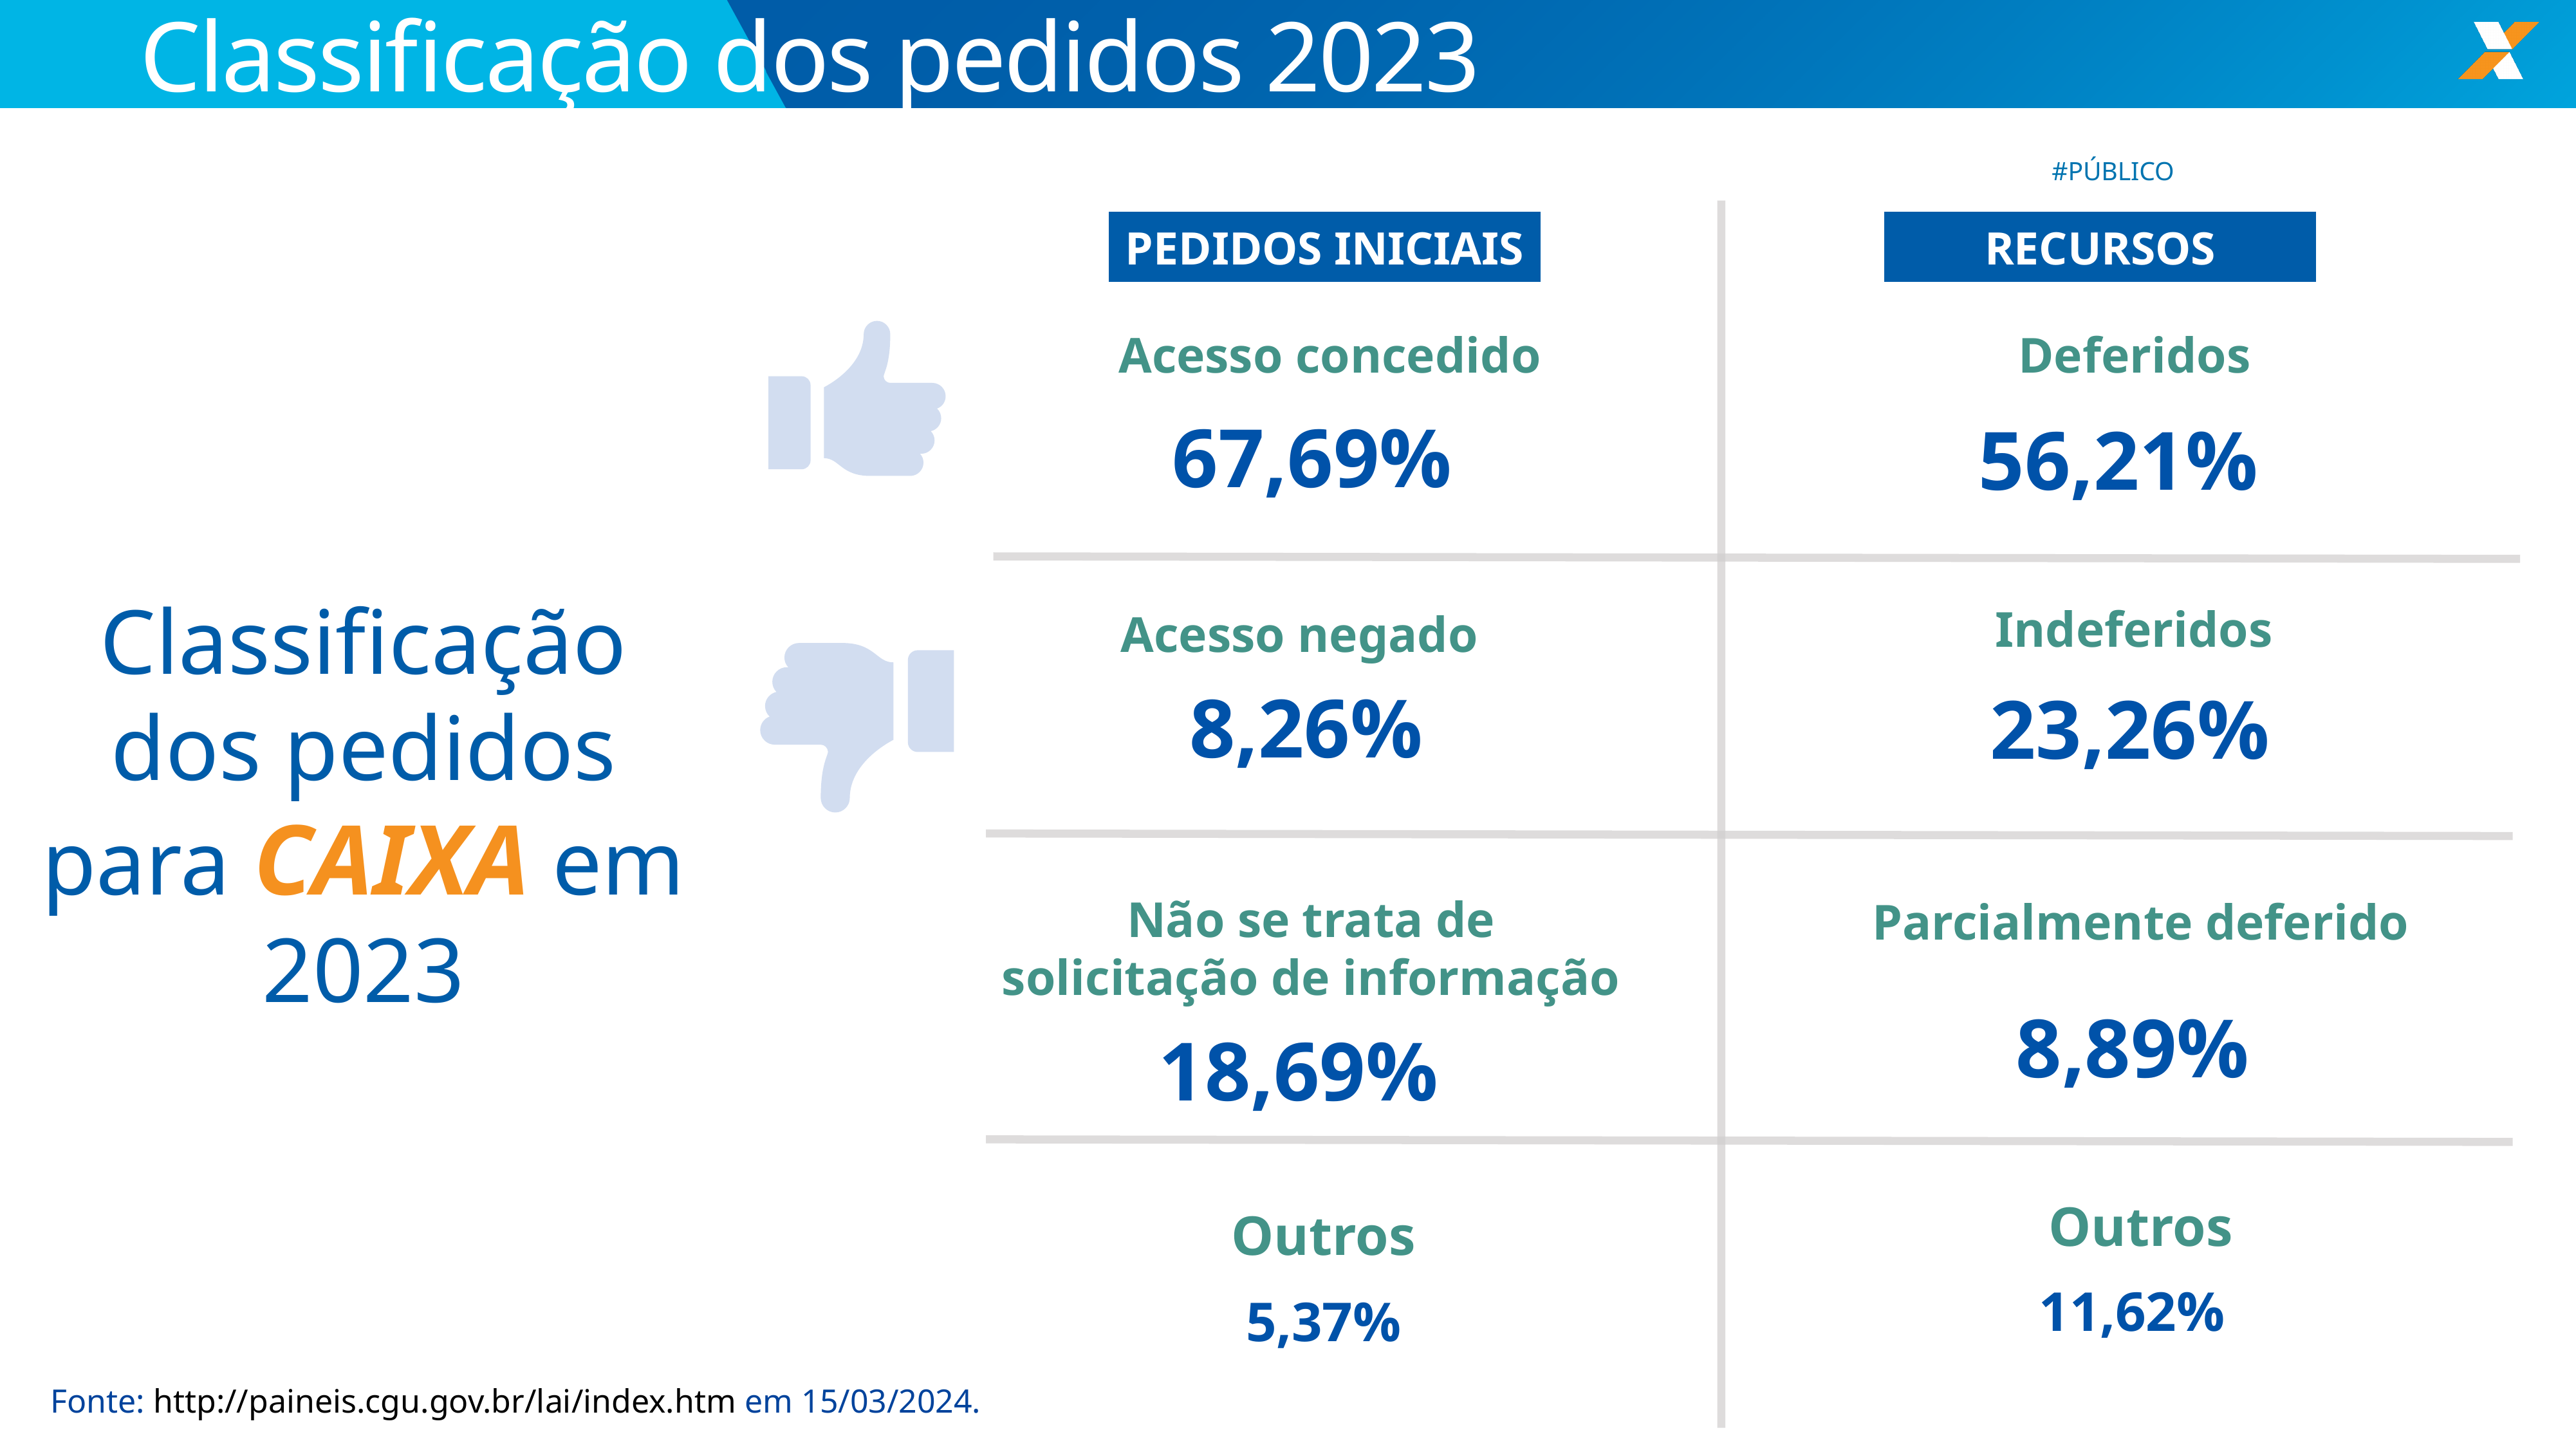

Classificação dos pedidos 2023
#PÚBLICO
PEDIDOS INICIAIS
RECURSOS
Acesso concedido
Deferidos
67,69%
56,21%
Classificação dos pedidos para CAIXA em 2023
Indeferidos
Acesso negado
8,26%
23,26%
Não se trata de solicitação de informação
Parcialmente deferido
8,89%
18,69%
Outros
Outros
11,62%
5,37%
Fonte: http://paineis.cgu.gov.br/lai/index.htm em 15/03/2024.